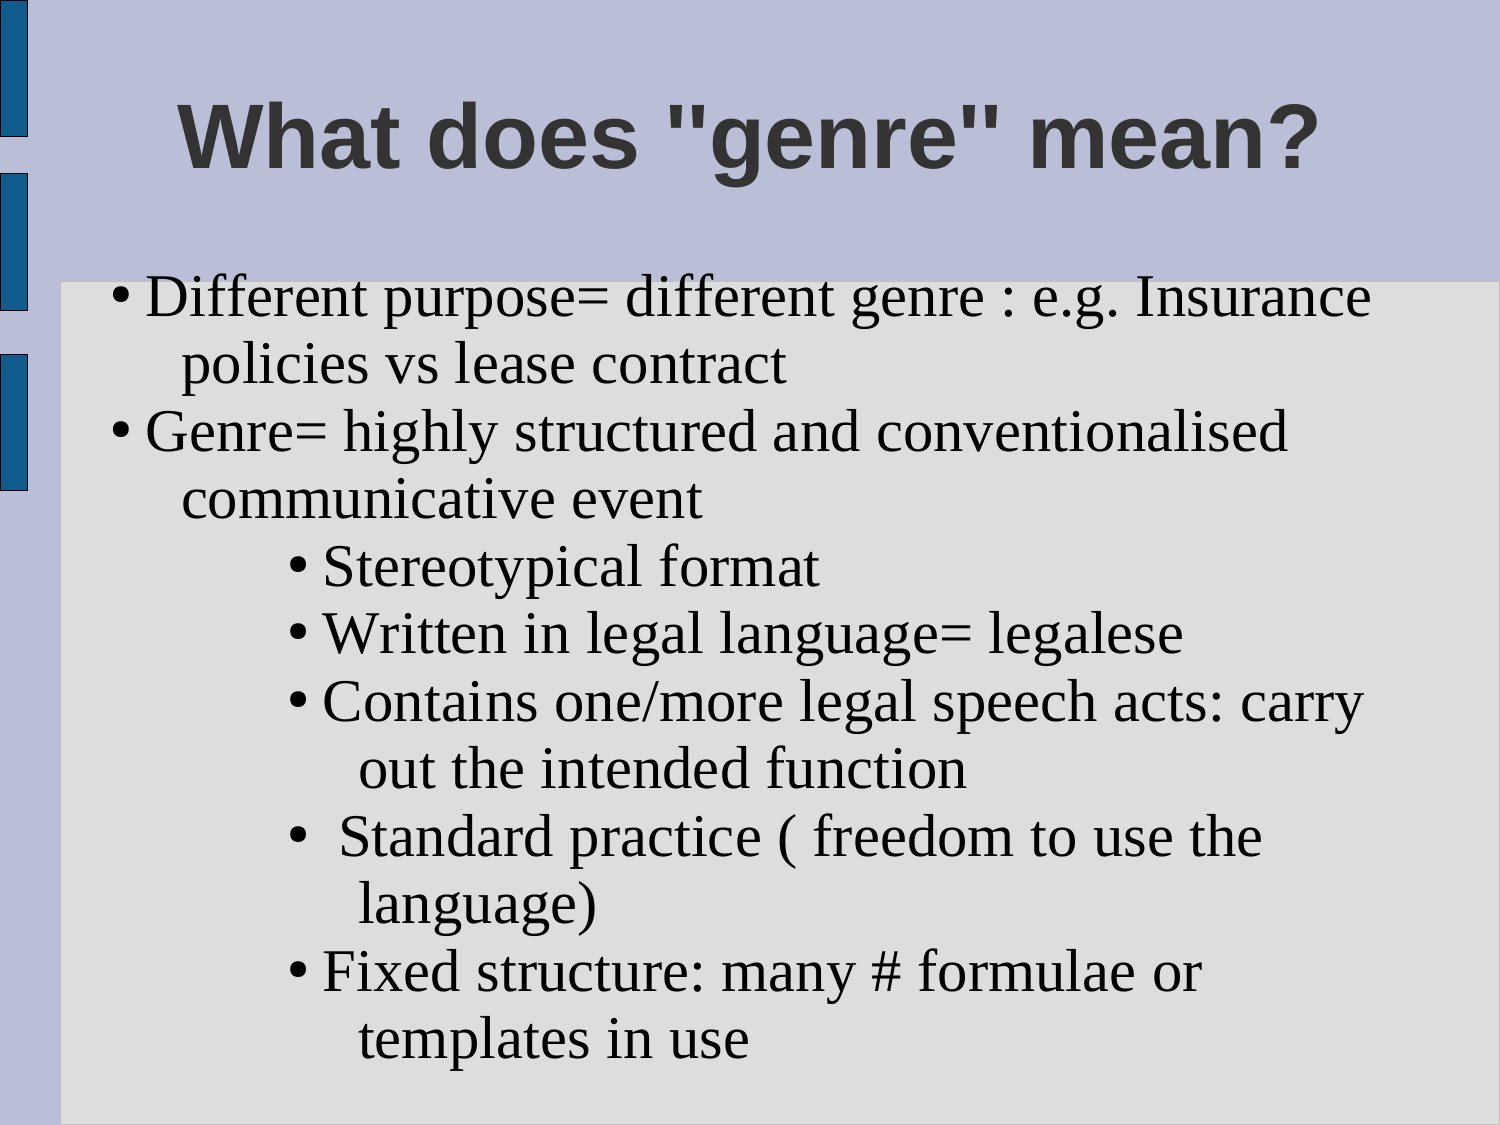

What does ''genre'' mean?
# Different purpose= different genre : e.g. Insurance policies vs lease contract
Genre= highly structured and conventionalised communicative event
Stereotypical format
Written in legal language= legalese
Contains one/more legal speech acts: carry out the intended function
 Standard practice ( freedom to use the language)
Fixed structure: many # formulae or templates in use